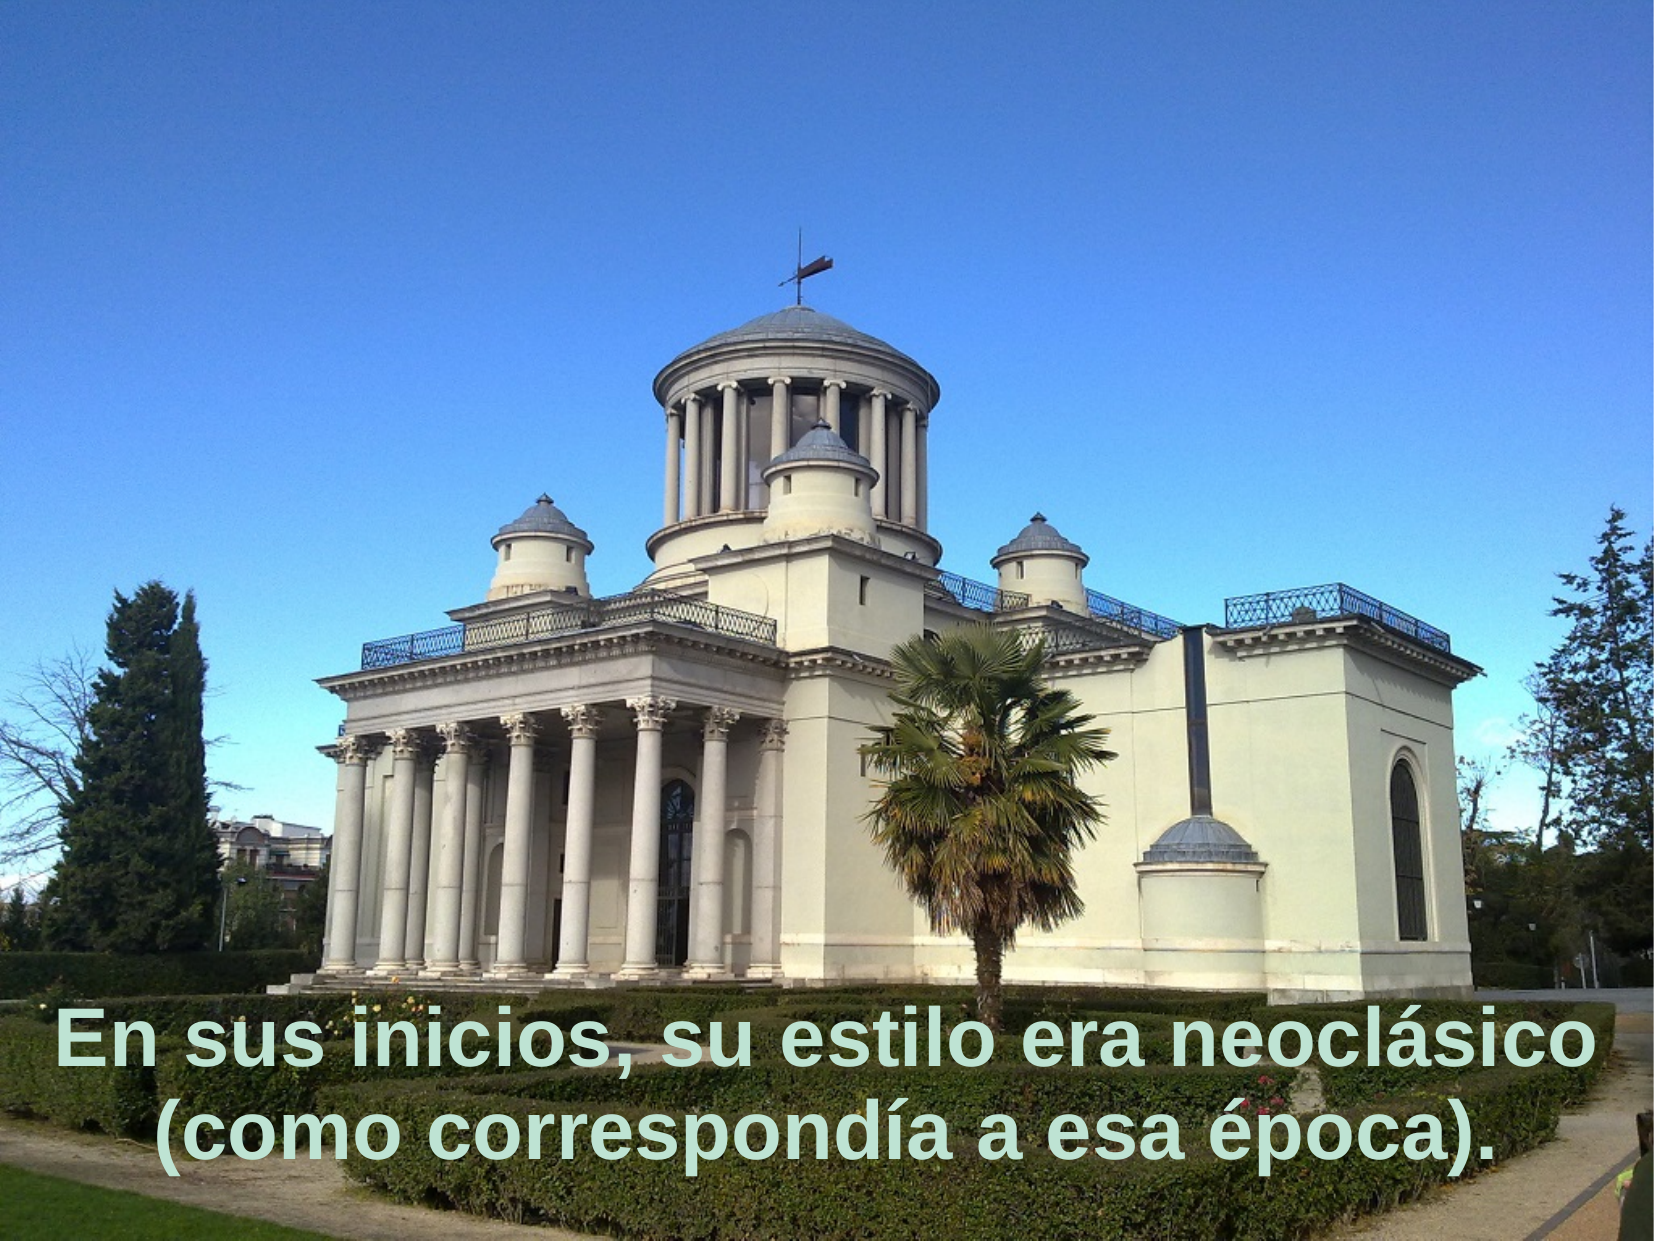

# En sus inicios, su estilo era neoclásico (como correspondía a esa época).